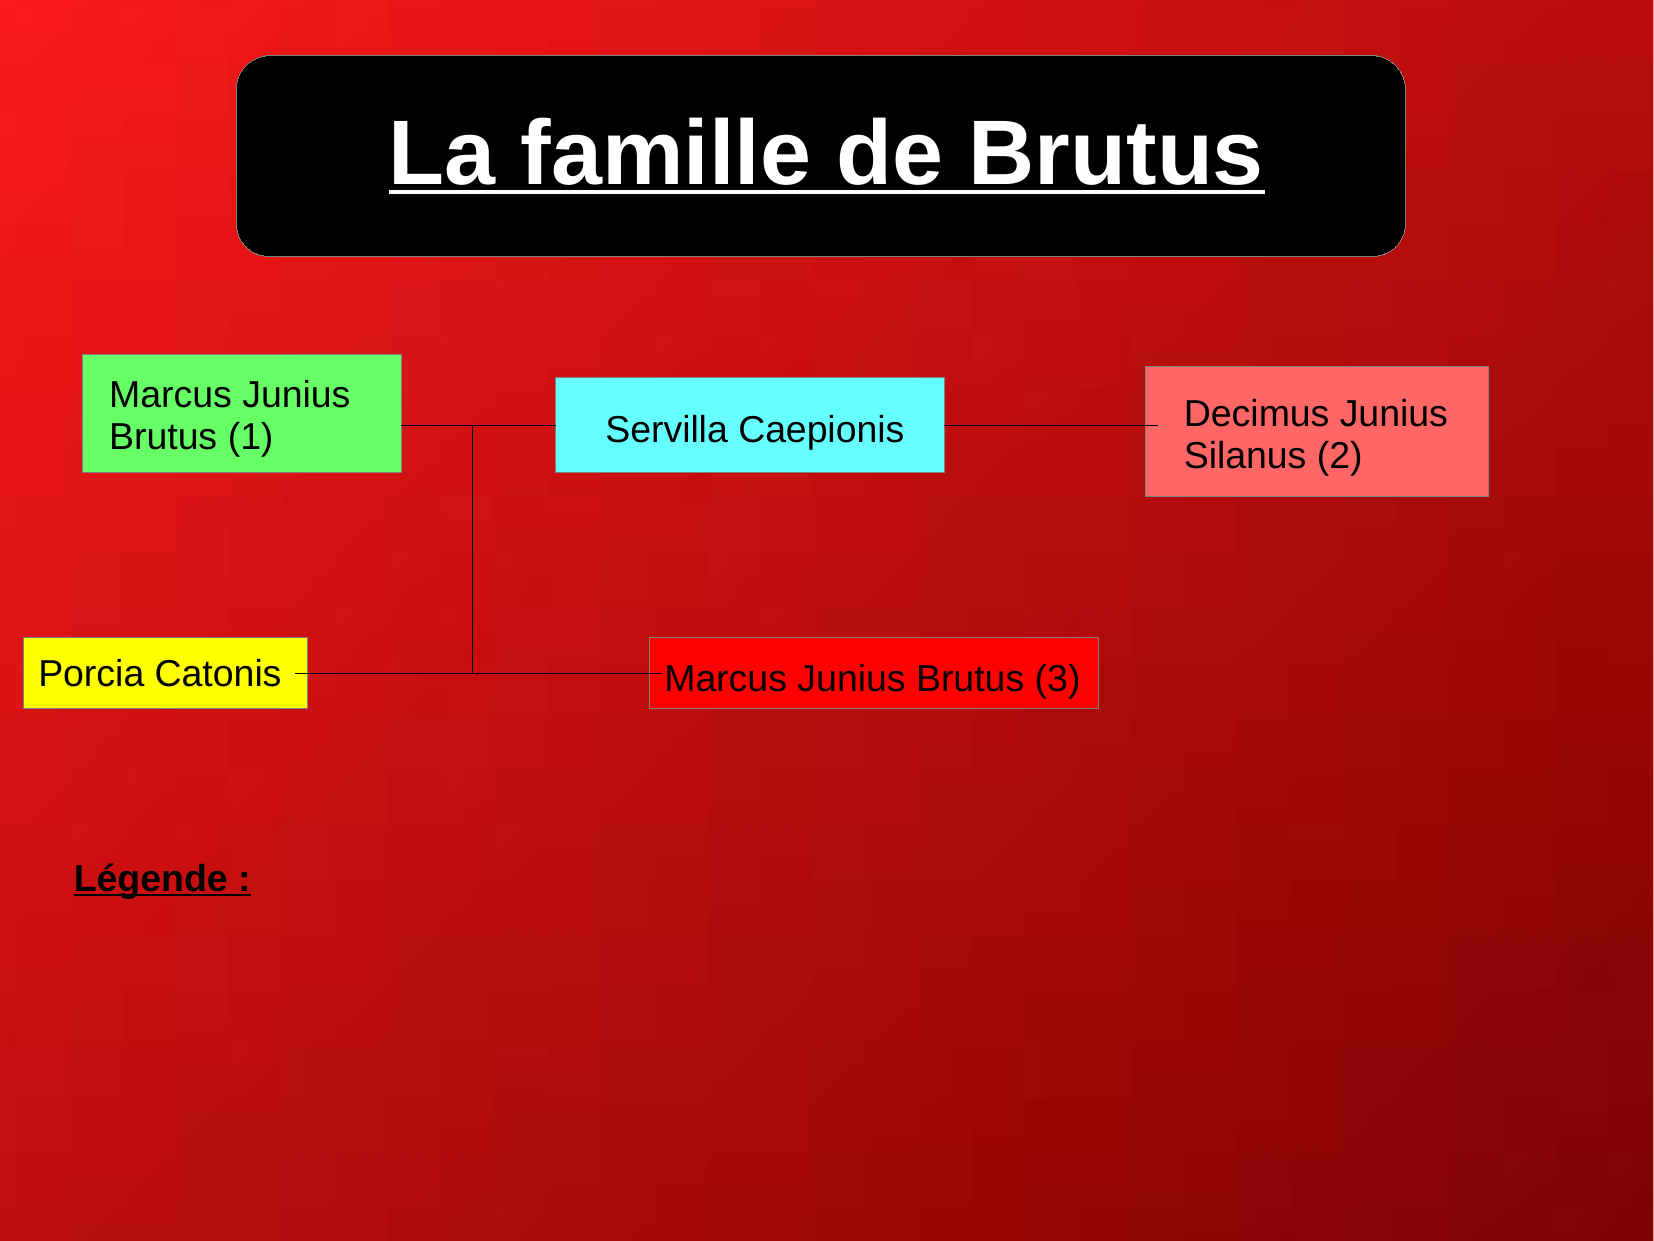

# La famille de Brutus
Marcus Junius Brutus (1)
Decimus Junius Silanus (2)
Servilla Caepionis
Porcia Catonis
Marcus Junius Brutus (3)
Légende :